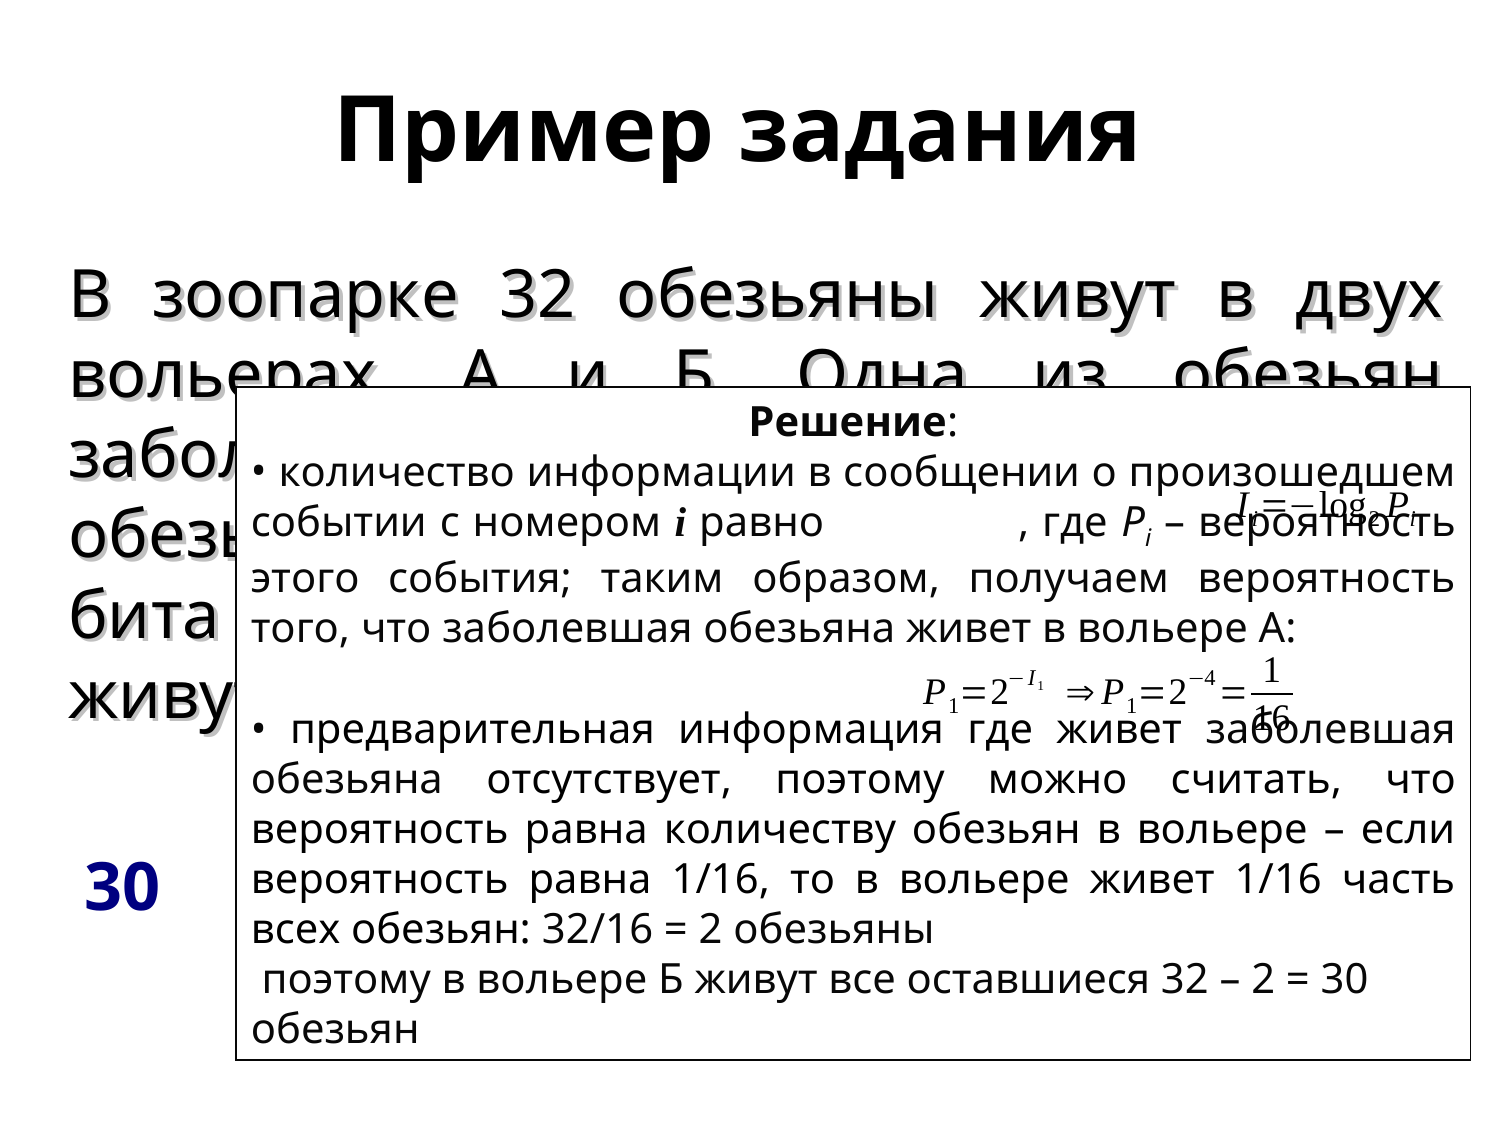

# Пример задания
В зоопарке 32 обезьяны живут в двух вольерах, А и Б. Одна из обезьян заболела. Сообщение «Заболевшая обезьяна живет в вольере А» содержит 4 бита информации. Сколько обезьян живут в вольере Б?
 30
Решение:
 количество информации в сообщении о произошедшем событии с номером i равно , где Pi – вероятность этого события; таким образом, получаем вероятность того, что заболевшая обезьяна живет в вольере А:
 предварительная информация где живет заболевшая обезьяна отсутствует, поэтому можно считать, что вероятность равна количеству обезьян в вольере – если вероятность равна 1/16, то в вольере живет 1/16 часть всех обезьян: 32/16 = 2 обезьяны
 поэтому в вольере Б живут все оставшиеся 32 – 2 = 30 обезьян
Решение:
 информация в 4 бита соответствует выбору одного из 16 вариантов
 всего обезьян – 32, поэтому в вольере А живет 32/16 = 2 обезьяны
 поэтому в вольере Б живут все оставшиеся 32 – 2 = 30 обезьян